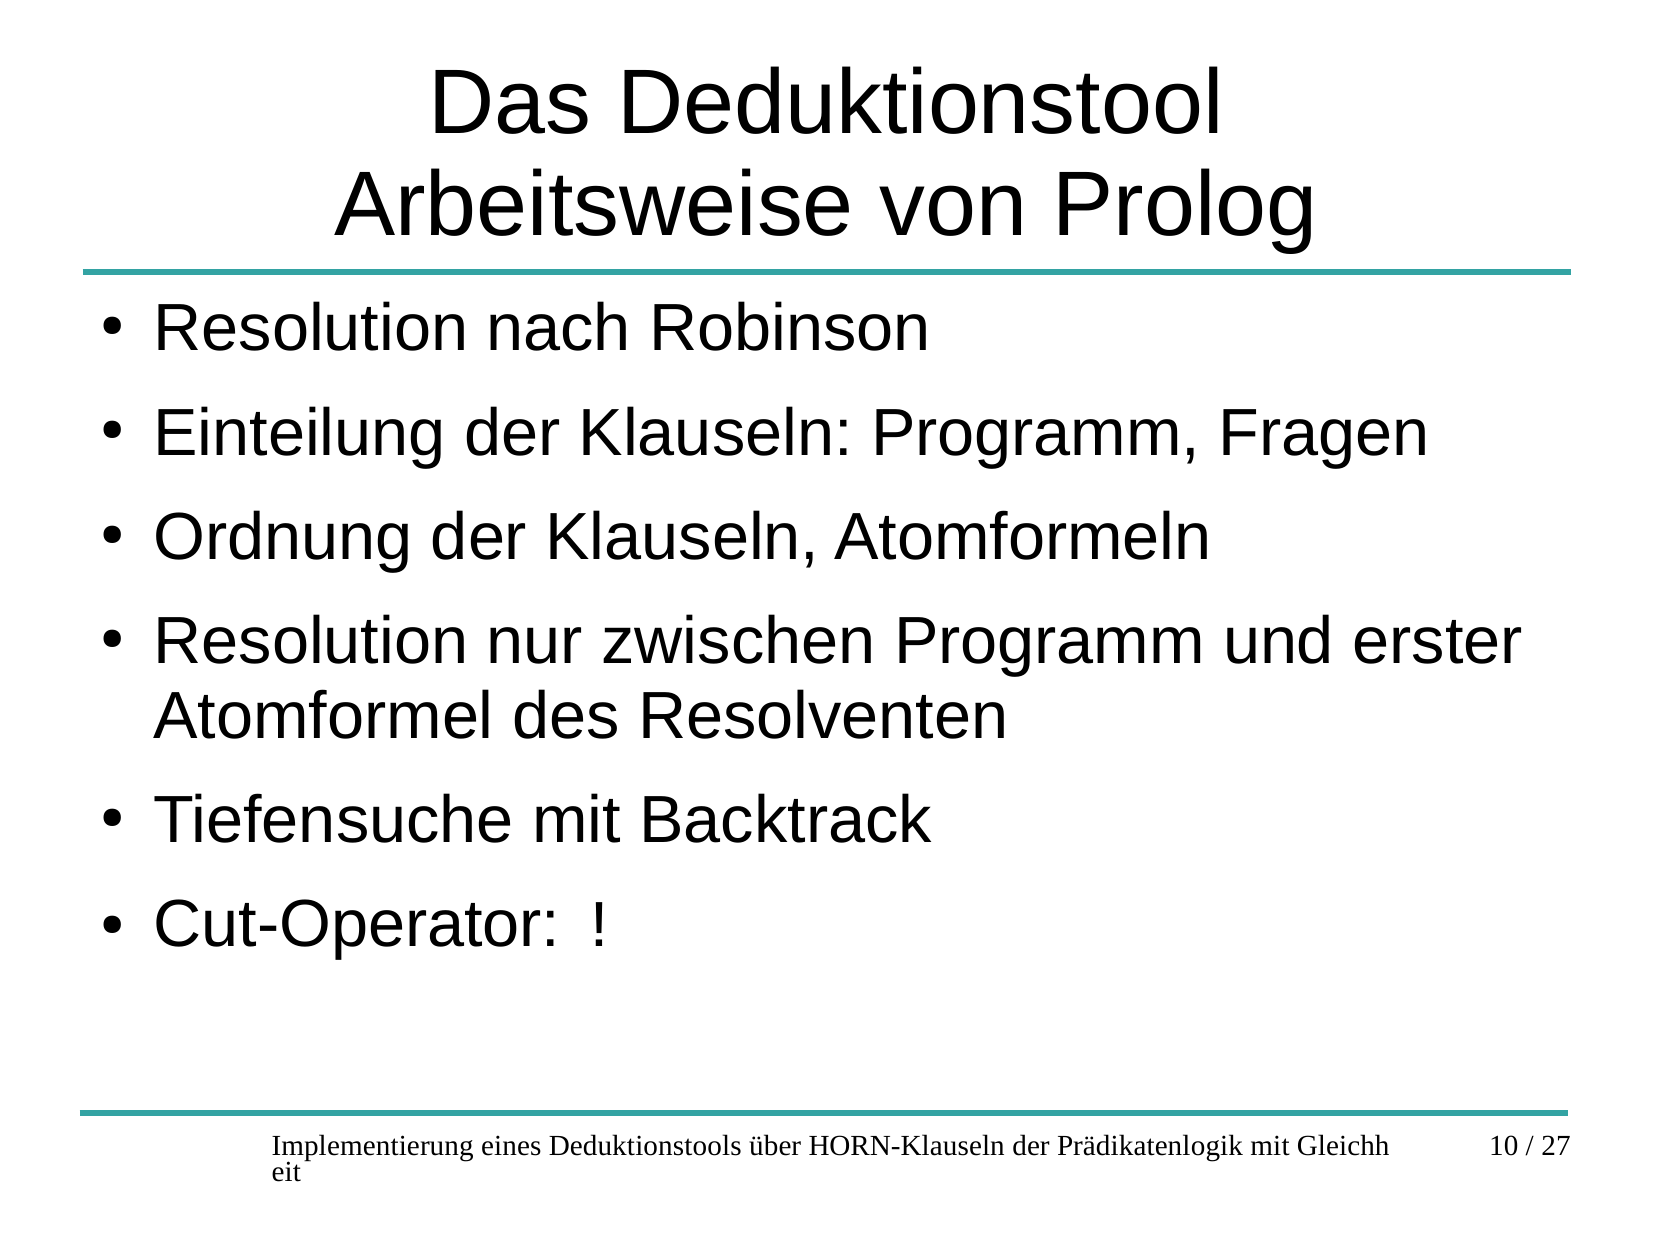

# Das Deduktionstool Arbeitsweise von Prolog
Resolution nach Robinson
Einteilung der Klauseln: Programm, Fragen
Ordnung der Klauseln, Atomformeln
Resolution nur zwischen Programm und erster Atomformel des Resolventen
Tiefensuche mit Backtrack
Cut-Operator: !
Implementierung eines Deduktionstools über HORN-Klauseln der Prädikatenlogik mit Gleichheit
10